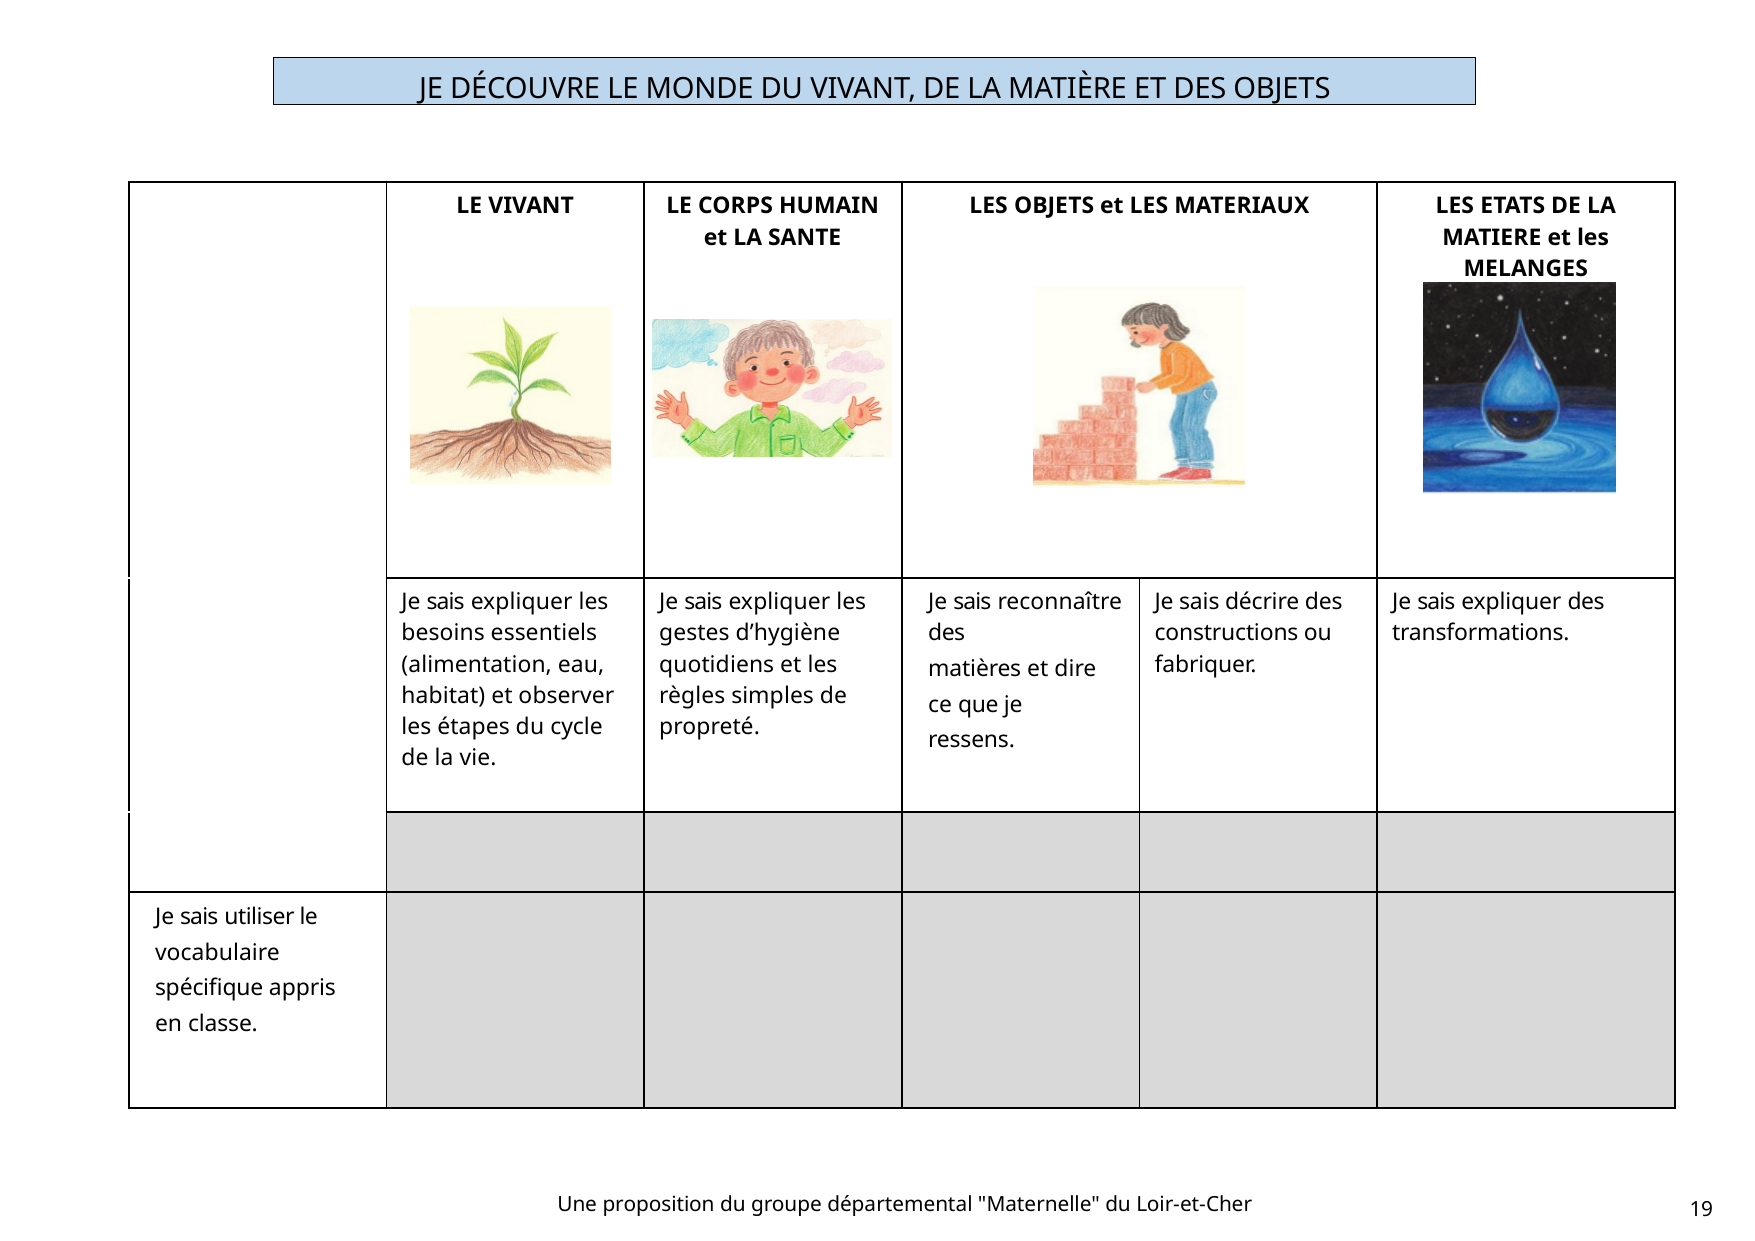

JE DÉCOUVRE LE MONDE DU VIVANT, DE LA MATIÈRE ET DES OBJETS
| | LE VIVANT | LE CORPS HUMAIN et LA SANTE | LES OBJETS et LES MATERIAUX | | LES ETATS DE LA MATIERE et les MELANGES |
| --- | --- | --- | --- | --- | --- |
| | Je sais expliquer les besoins essentiels (alimentation, eau, habitat) et observer les étapes du cycle de la vie. | Je sais expliquer les gestes d’hygiène quotidiens et les règles simples de propreté. | Je sais reconnaître des matières et dire ce que je ressens. | Je sais décrire des constructions ou fabriquer. | Je sais expliquer des transformations. |
| | | | | | |
| Je sais utiliser le vocabulaire spécifique appris en classe. | | | | | |
Une proposition du groupe départemental "Maternelle" du Loir-et-Cher
19